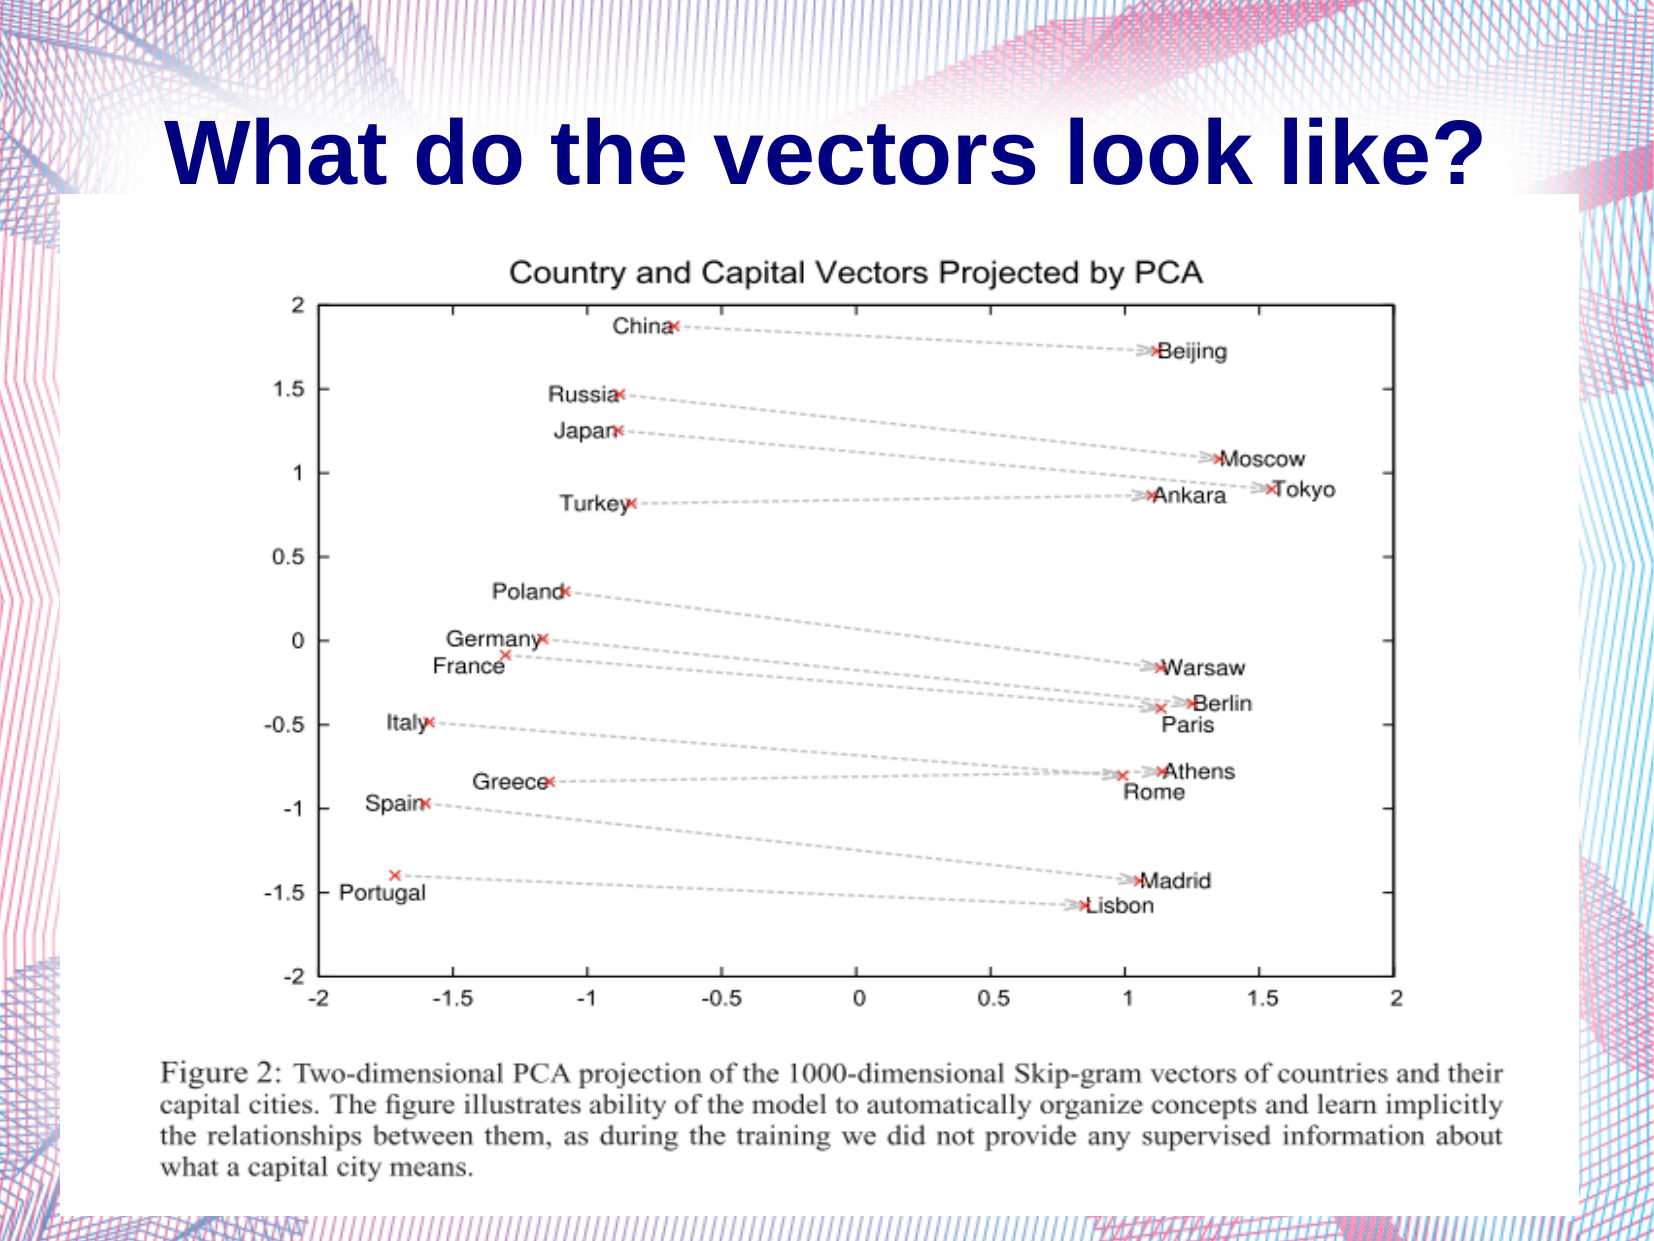

# What do the vectors look like?